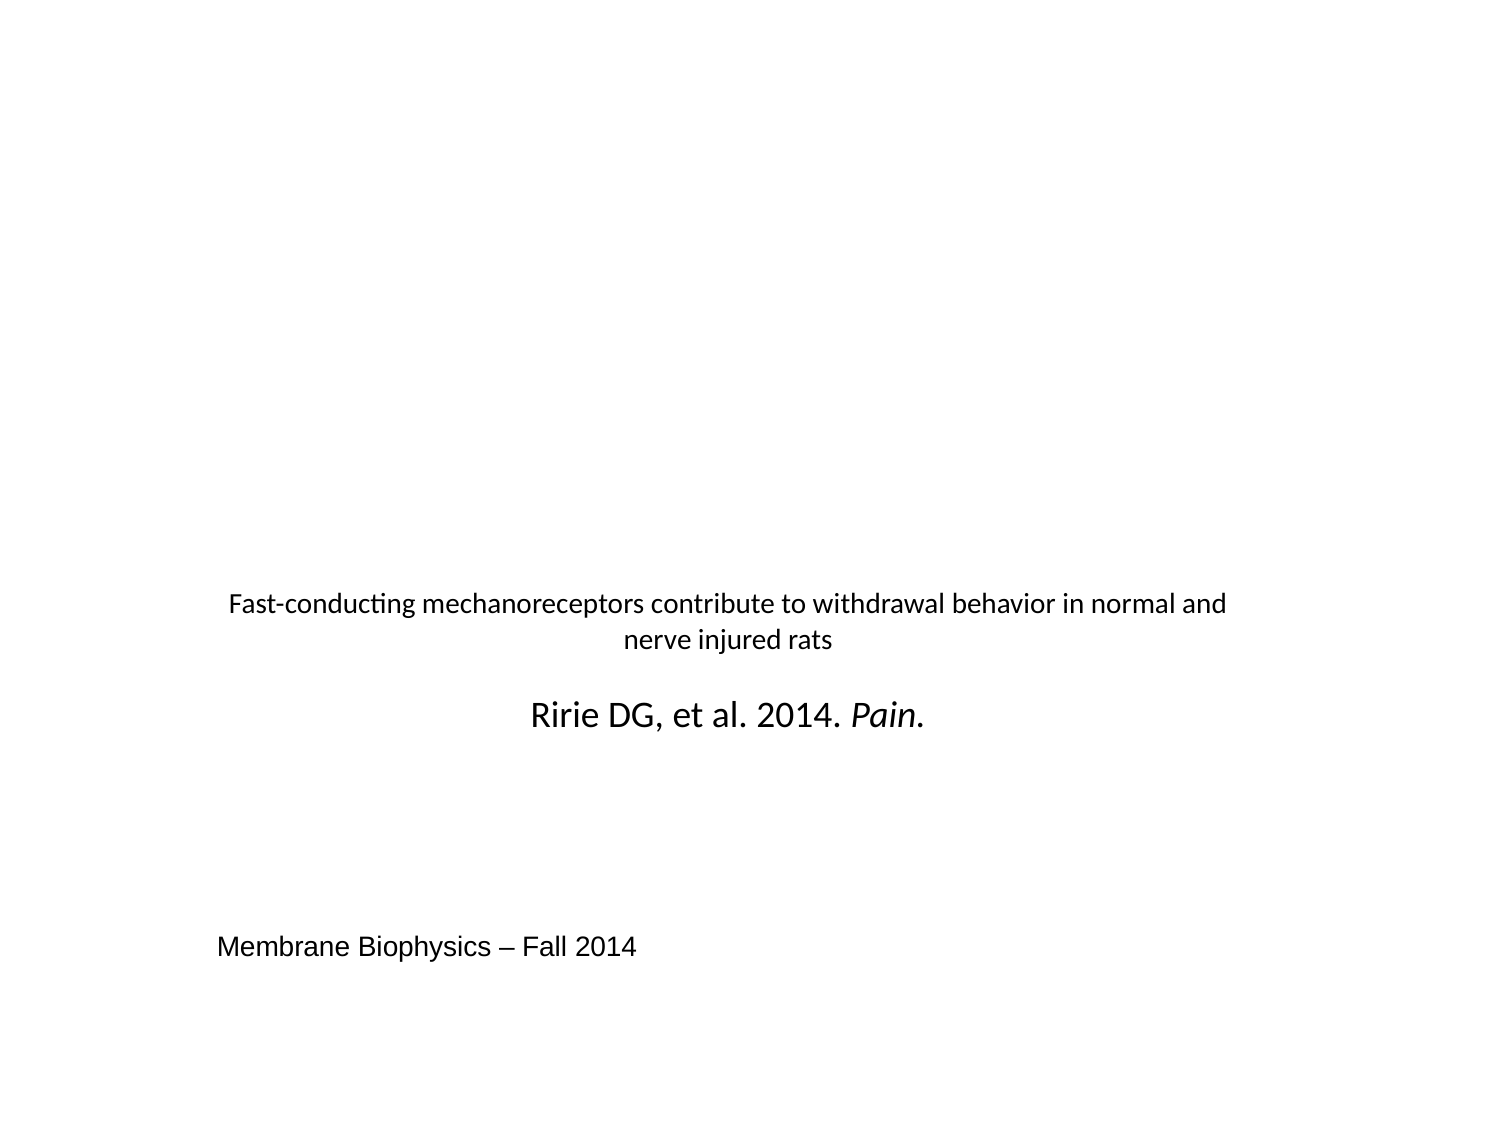

# Fast-conducting mechanoreceptors contribute to withdrawal behavior in normal and nerve injured rats Ririe DG, et al. 2014. Pain.
Membrane Biophysics – Fall 2014